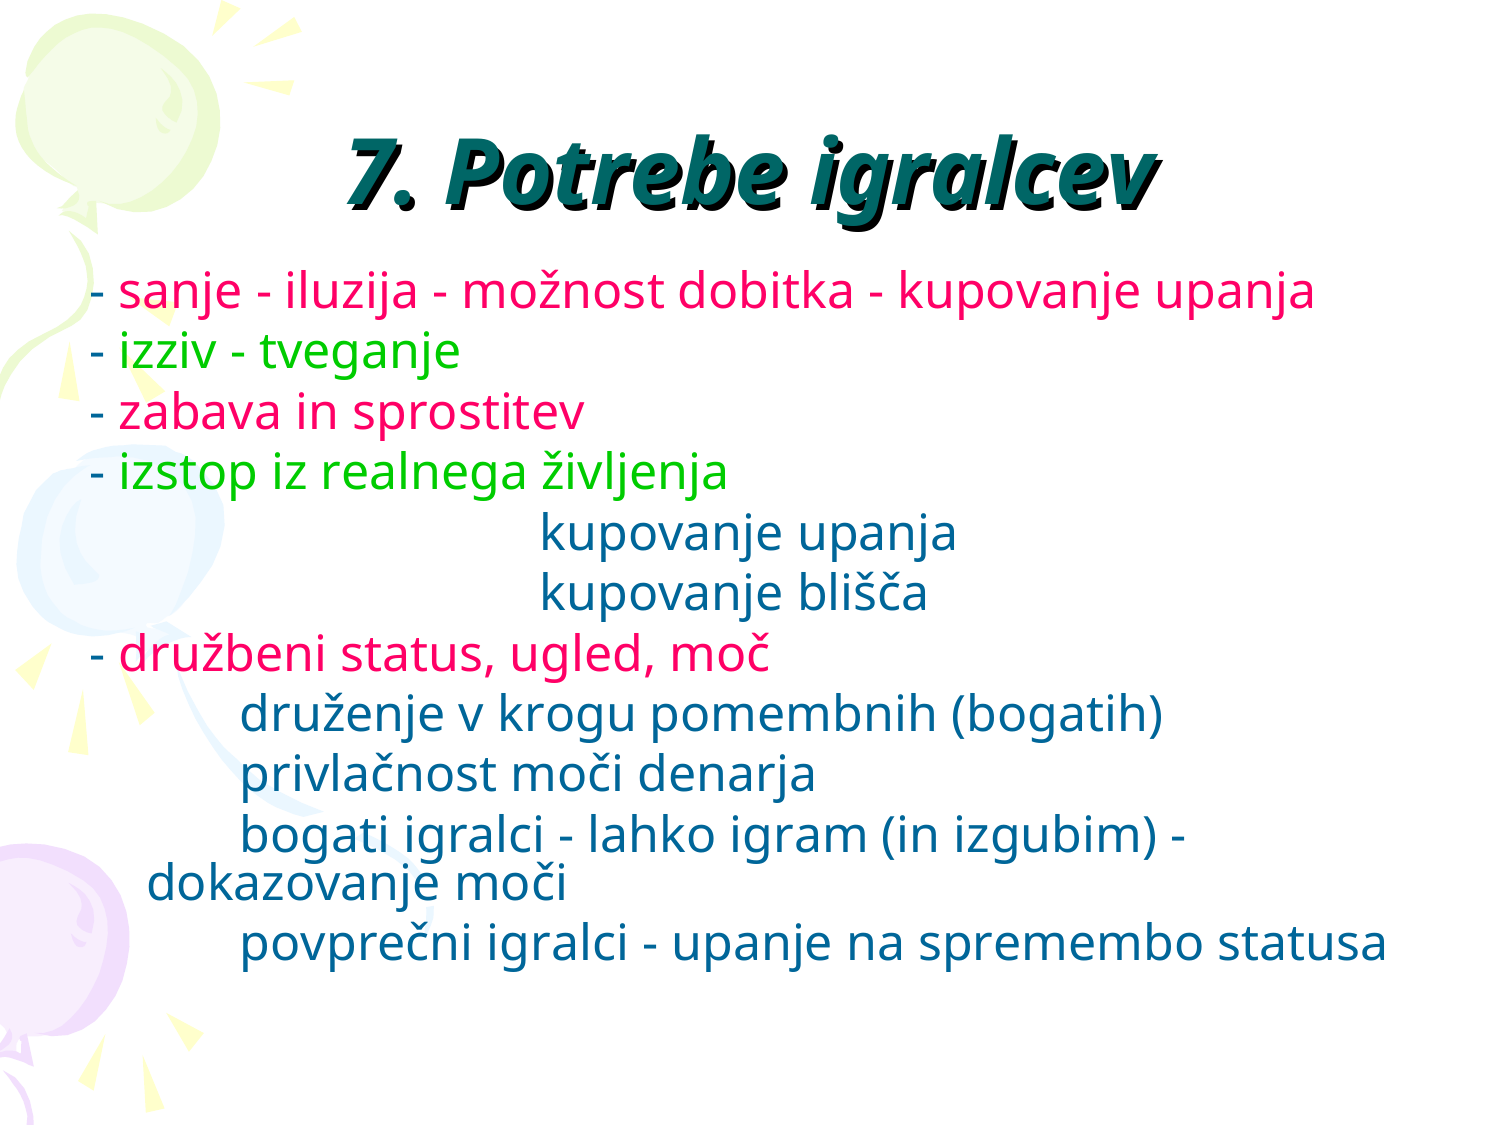

# 7. Potrebe igralcev
- sanje - iluzija - možnost dobitka - kupovanje upanja
- izziv - tveganje
- zabava in sprostitev
- izstop iz realnega življenja
				kupovanje upanja
				kupovanje blišča
- družbeni status, ugled, moč
		druženje v krogu pomembnih (bogatih)
		privlačnost moči denarja
		bogati igralci - lahko igram (in izgubim) - dokazovanje moči
		povprečni igralci - upanje na spremembo statusa